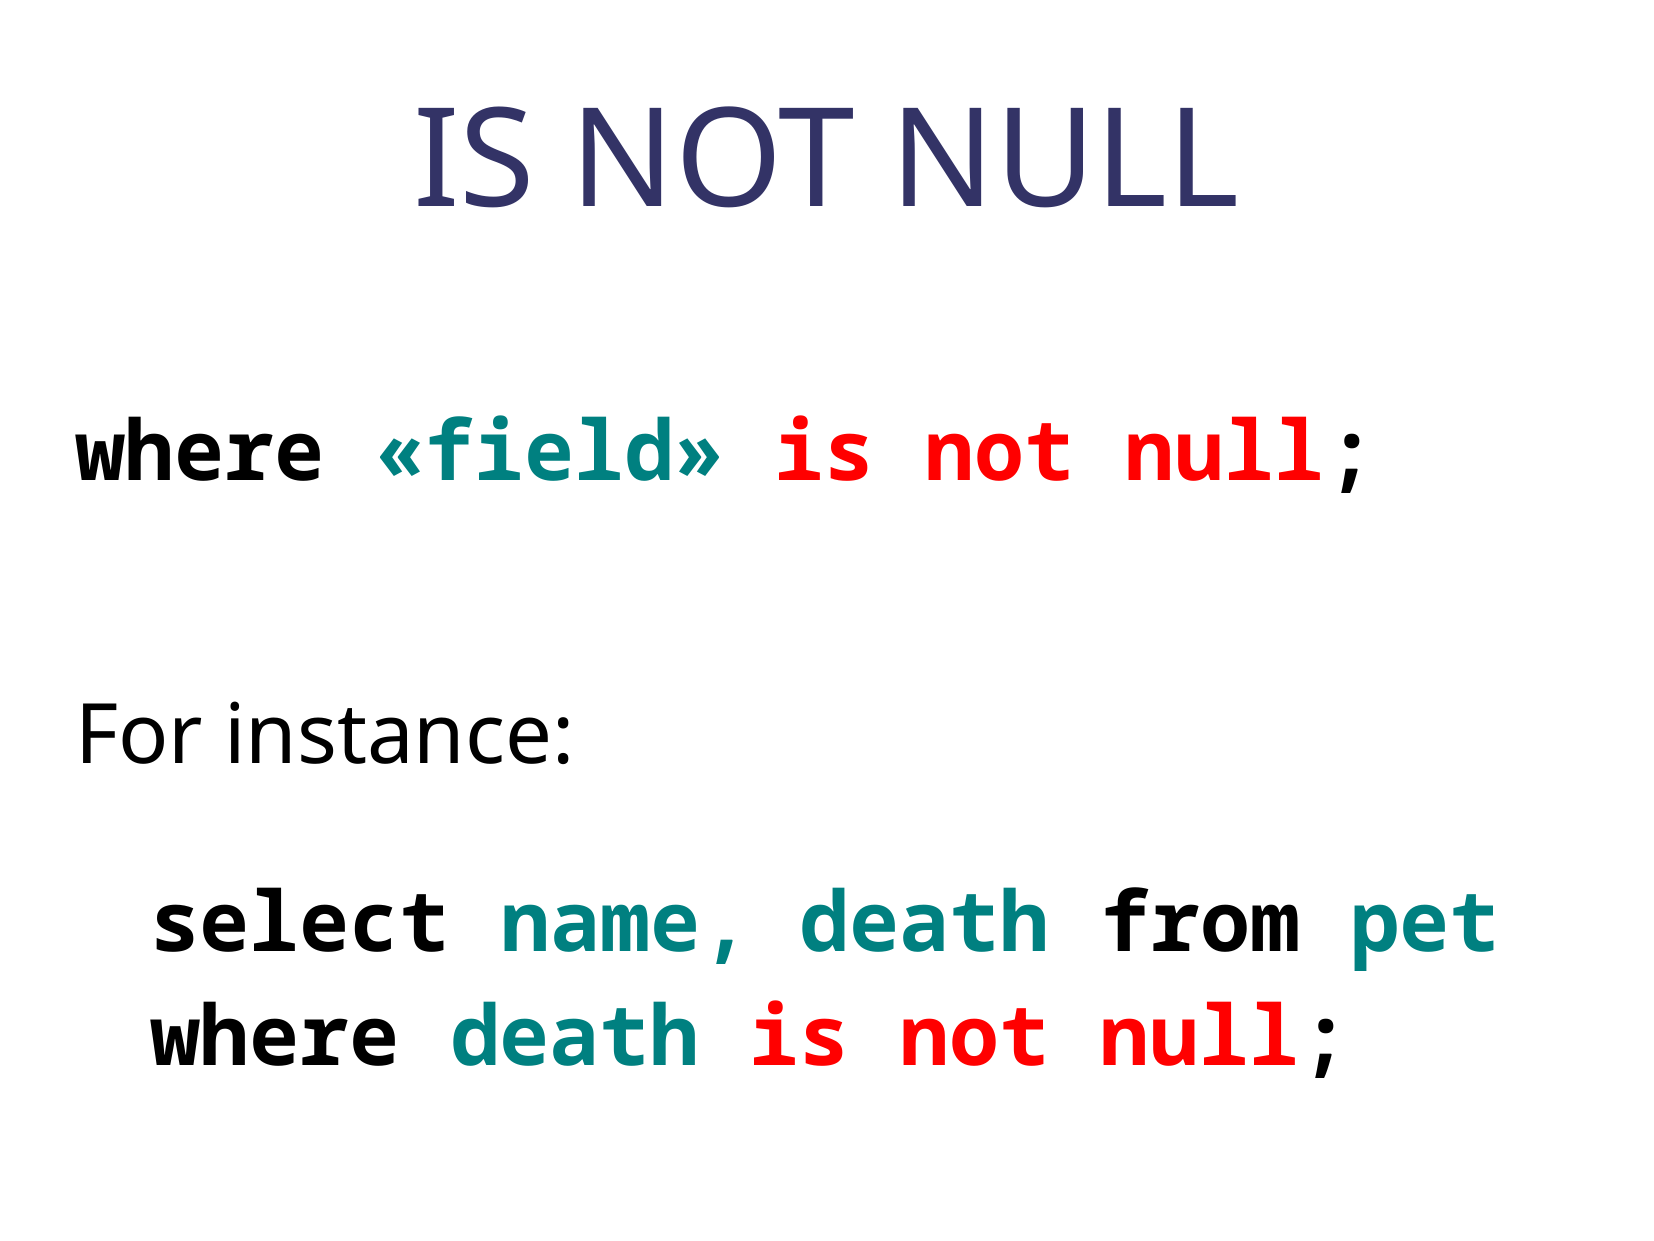

# IS NOT NULL
where «field» is not null;
For instance:
select name, death from pet
where death is not null;